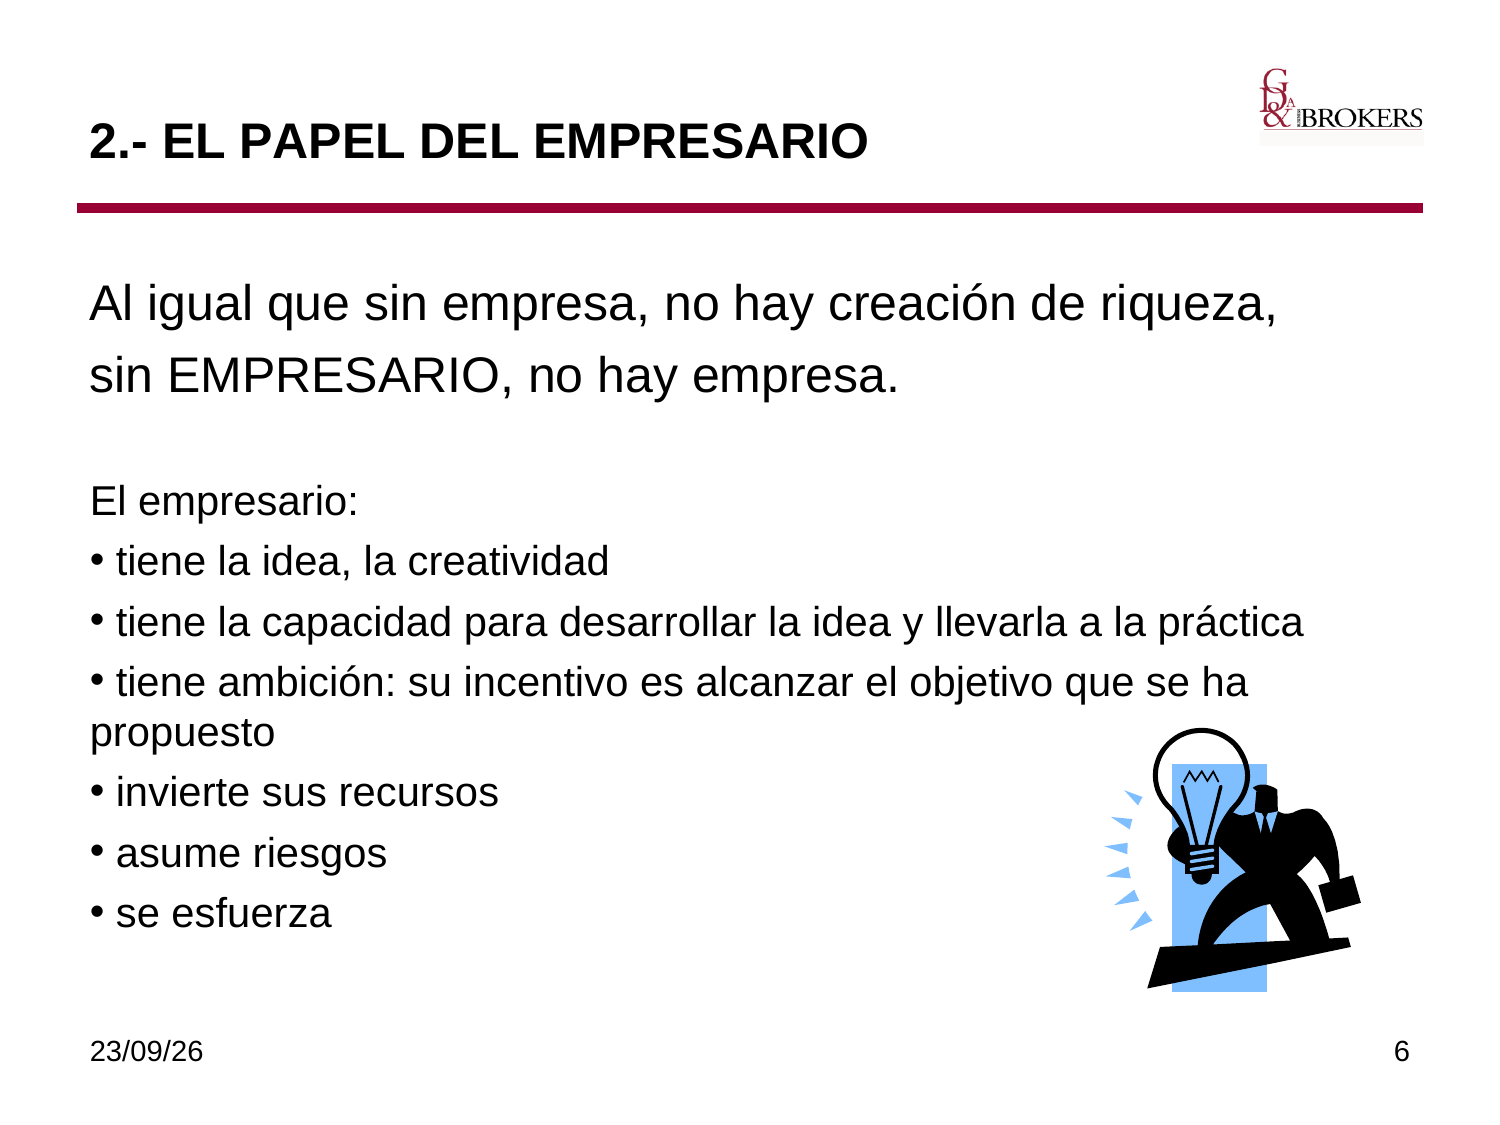

# 2.- EL PAPEL DEL EMPRESARIO
Al igual que sin empresa, no hay creación de riqueza,
sin EMPRESARIO, no hay empresa.
El empresario:
 tiene la idea, la creatividad
 tiene la capacidad para desarrollar la idea y llevarla a la práctica
 tiene ambición: su incentivo es alcanzar el objetivo que se ha propuesto
 invierte sus recursos
 asume riesgos
 se esfuerza
6